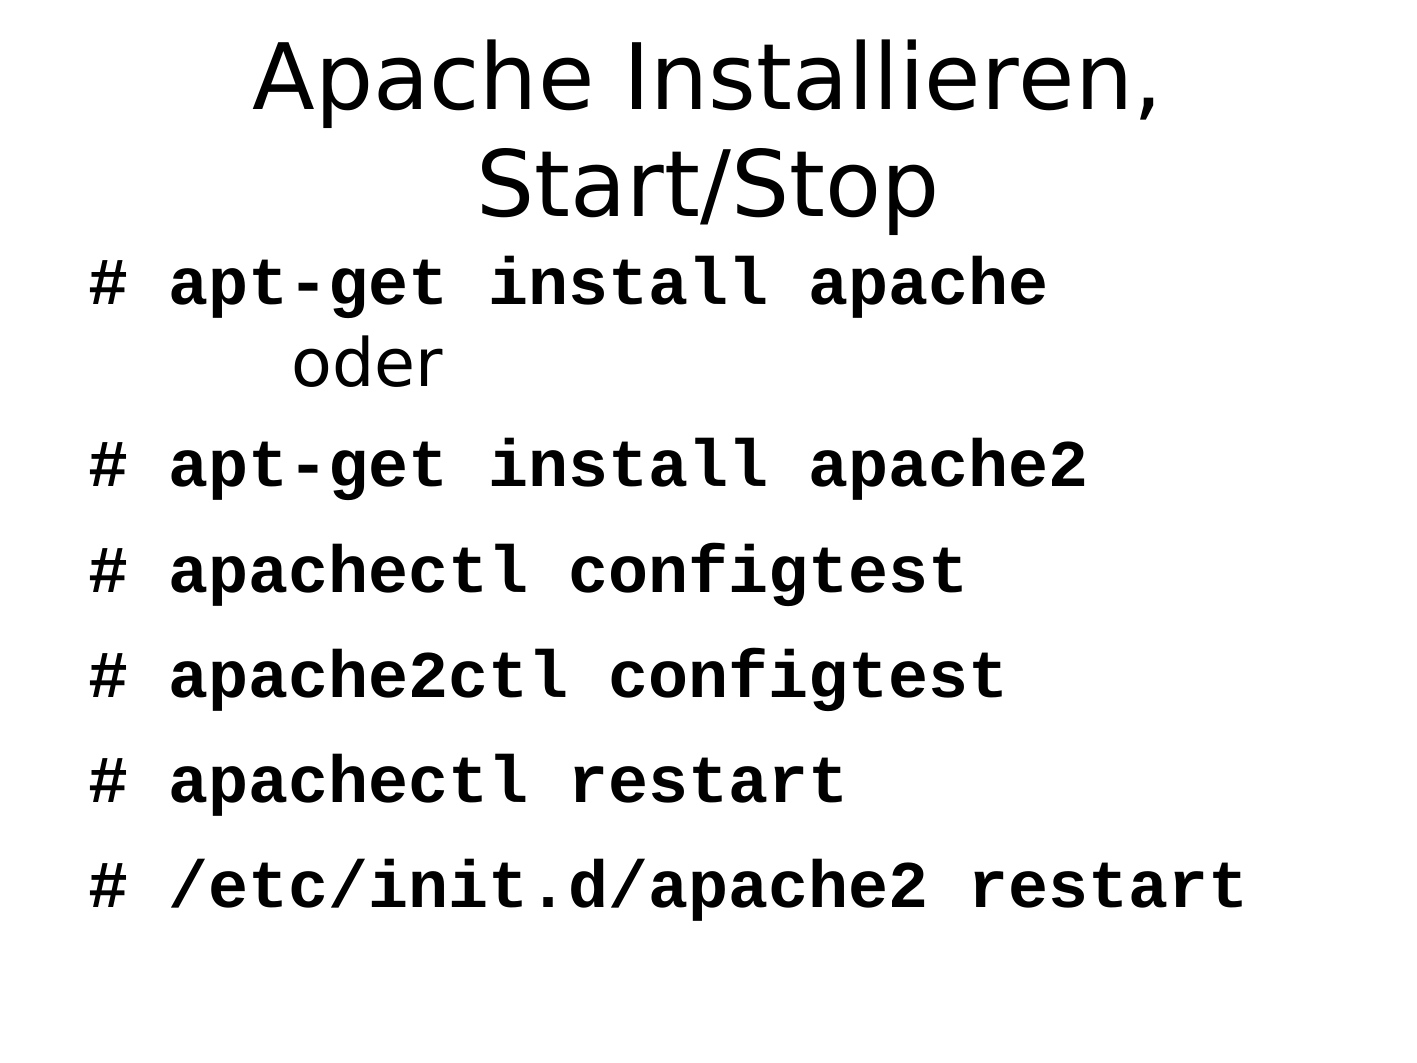

# Apache Installieren, Start/Stop
# apt-get install apache oder
# apt-get install apache2
# apachectl configtest
# apache2ctl configtest
# apachectl restart
# /etc/init.d/apache2 restart